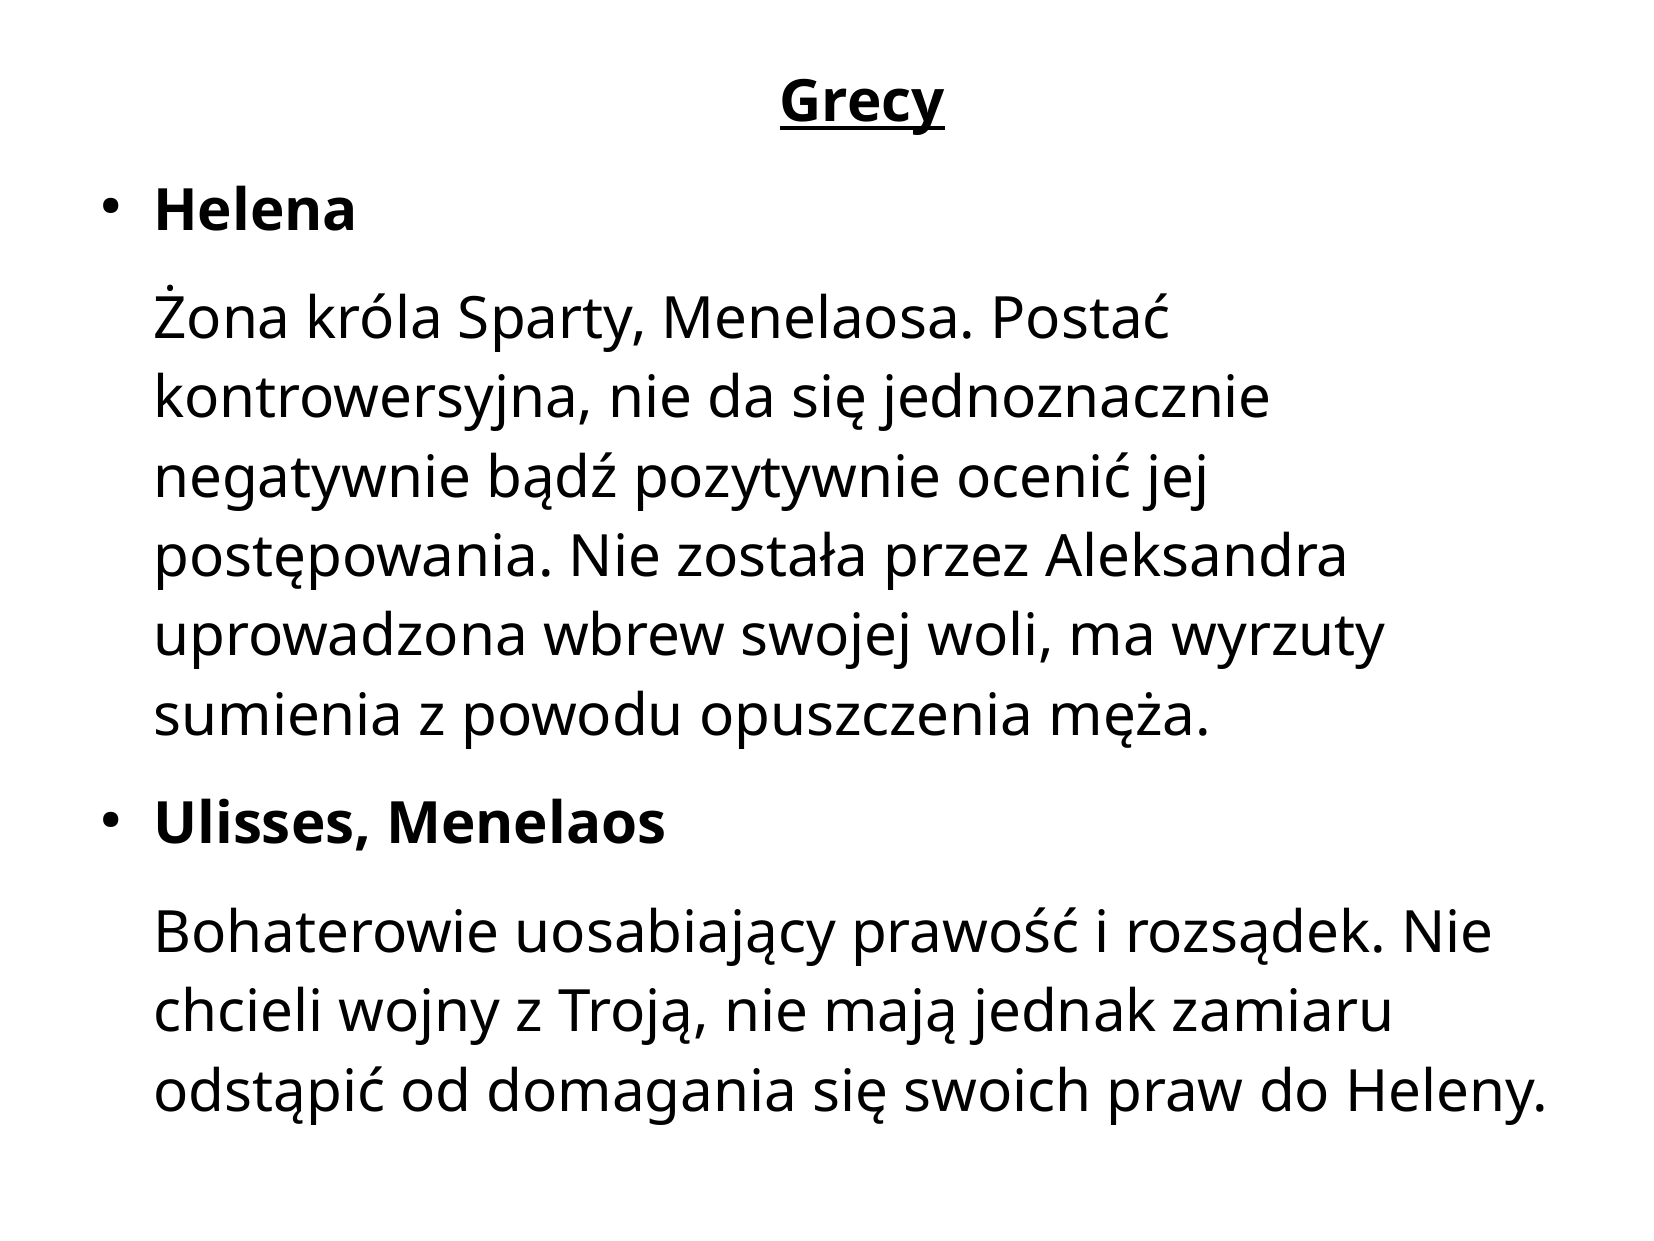

#
Grecy
Helena
Żona króla Sparty, Menelaosa. Postać kontrowersyjna, nie da się jednoznacznie negatywnie bądź pozytywnie ocenić jej postępowania. Nie została przez Aleksandra uprowadzona wbrew swojej woli, ma wyrzuty sumienia z powodu opuszczenia męża.
Ulisses, Menelaos
Bohaterowie uosabiający prawość i rozsądek. Nie chcieli wojny z Troją, nie mają jednak zamiaru odstąpić od domagania się swoich praw do Heleny.